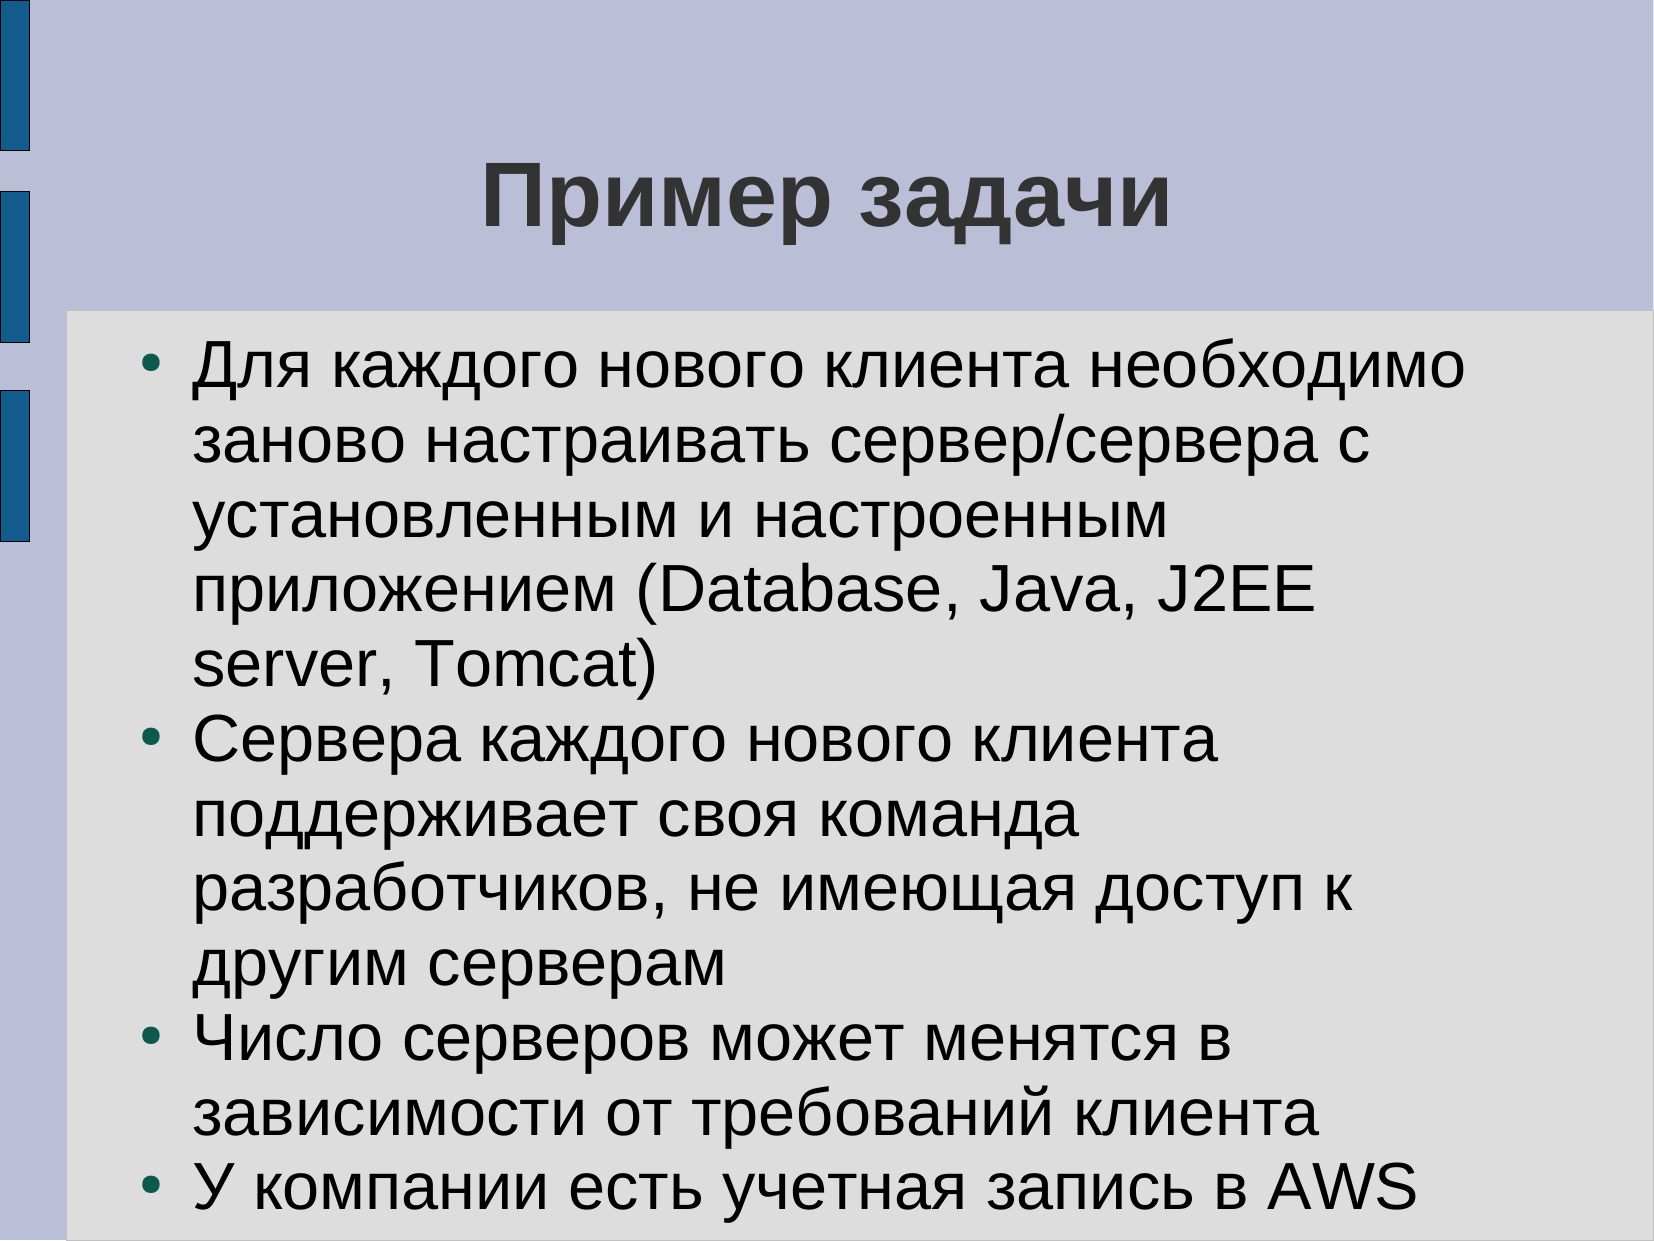

# Пример задачи
Для каждого нового клиента необходимо заново настраивать сервер/сервера с установленным и настроенным приложением (Database, Java, J2EE server, Tomcat)
Сервера каждого нового клиента поддерживает своя команда разработчиков, не имеющая доступ к другим серверам
Число серверов может менятся в зависимости от требований клиента
У компании есть учетная запись в AWS